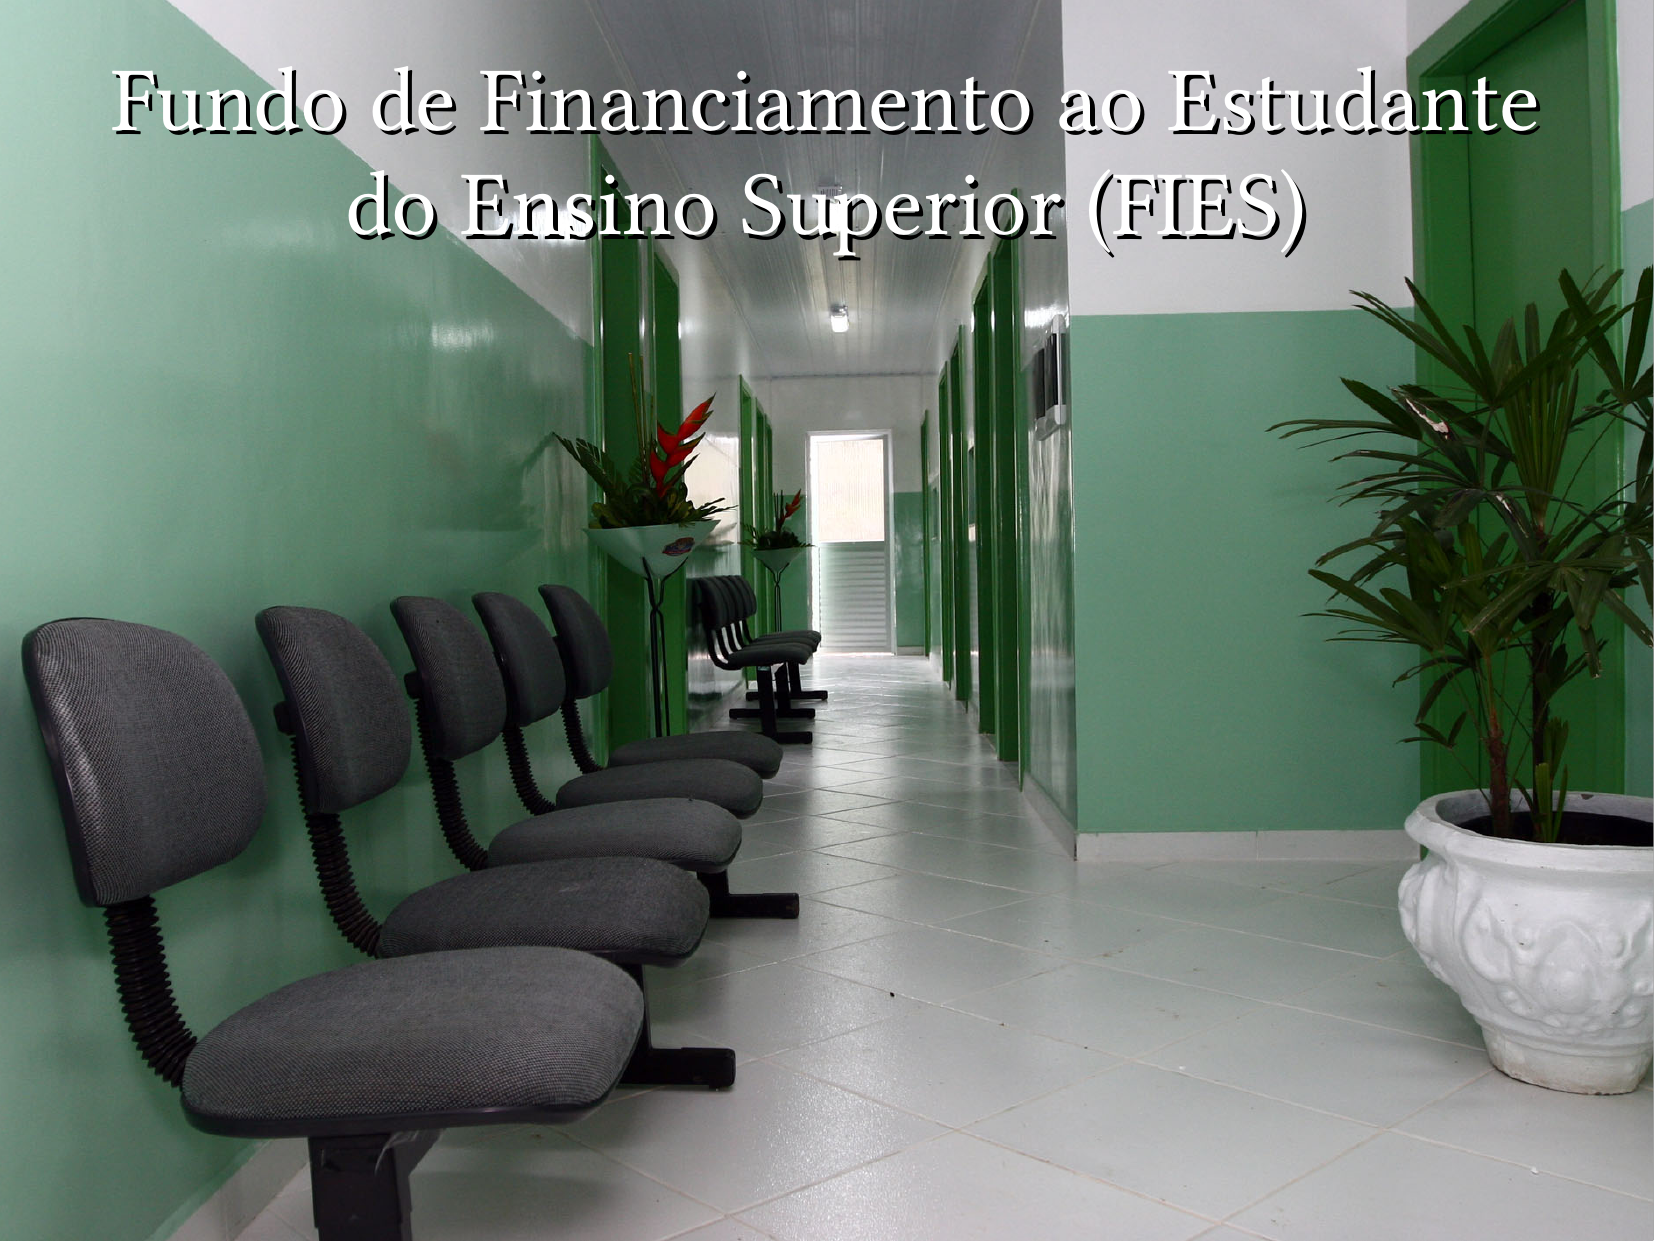

# Fundo de Financiamento ao Estudante do Ensino Superior (FIES)